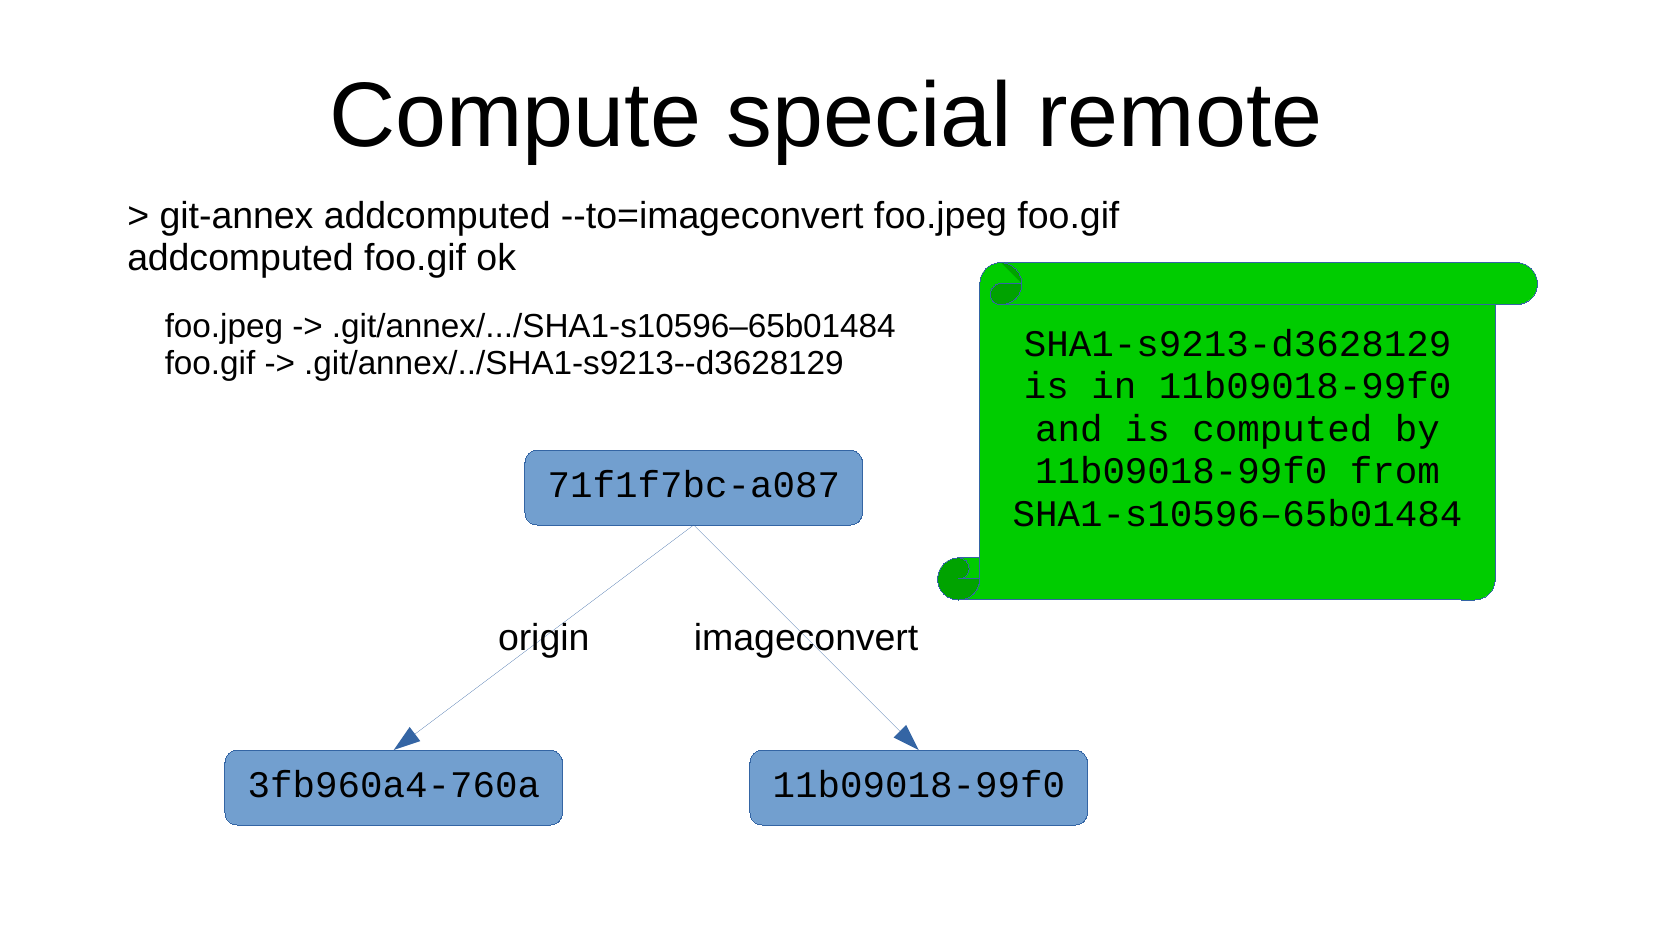

# Compute special remote
> git-annex addcomputed --to=imageconvert foo.jpeg foo.gif
addcomputed foo.gif ok
SHA1-s9213-d3628129
is in 11b09018-99f0
and is computed by 11b09018-99f0 from
SHA1-s10596–65b01484
foo.jpeg -> .git/annex/.../SHA1-s10596–65b01484
foo.gif -> .git/annex/../SHA1-s9213--d3628129
71f1f7bc-a087
3fb960a4-760a
11b09018-99f0